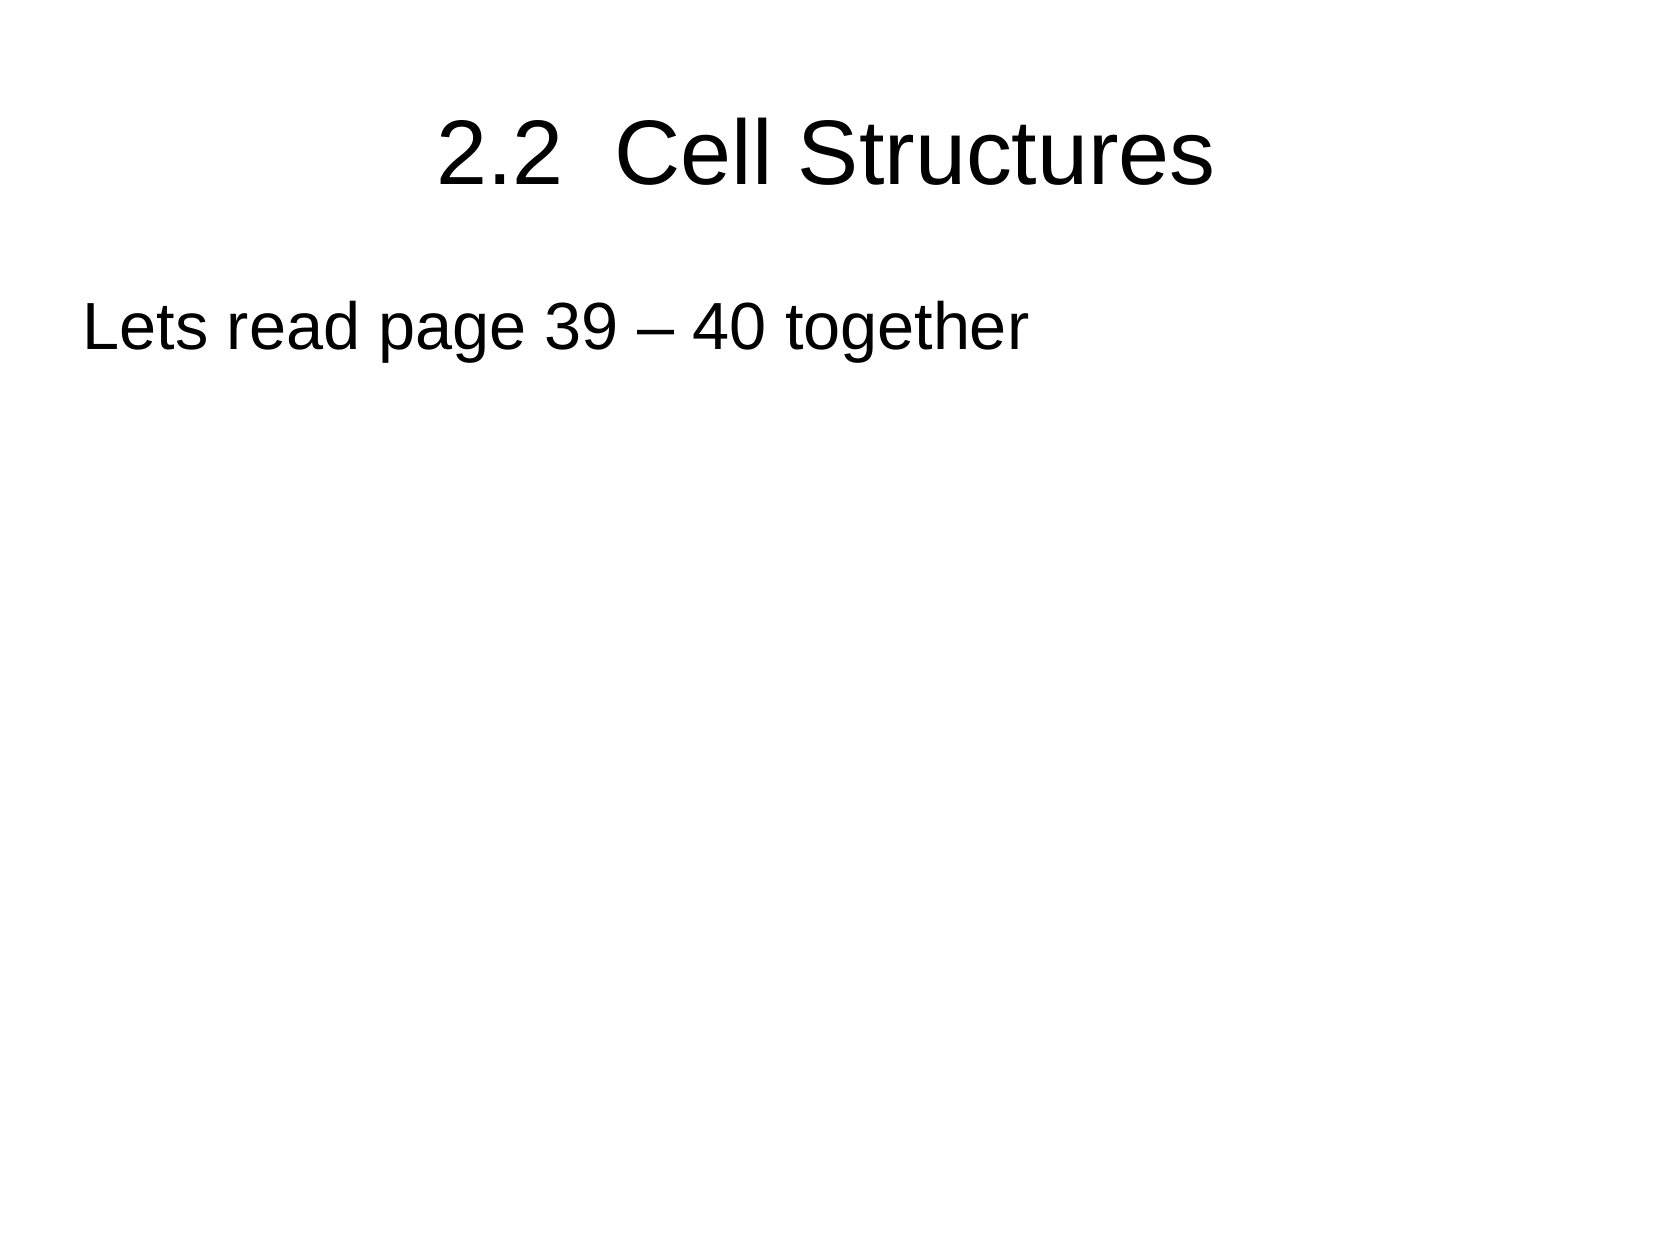

# 2.2 Cell Structures
Lets read page 39 – 40 together